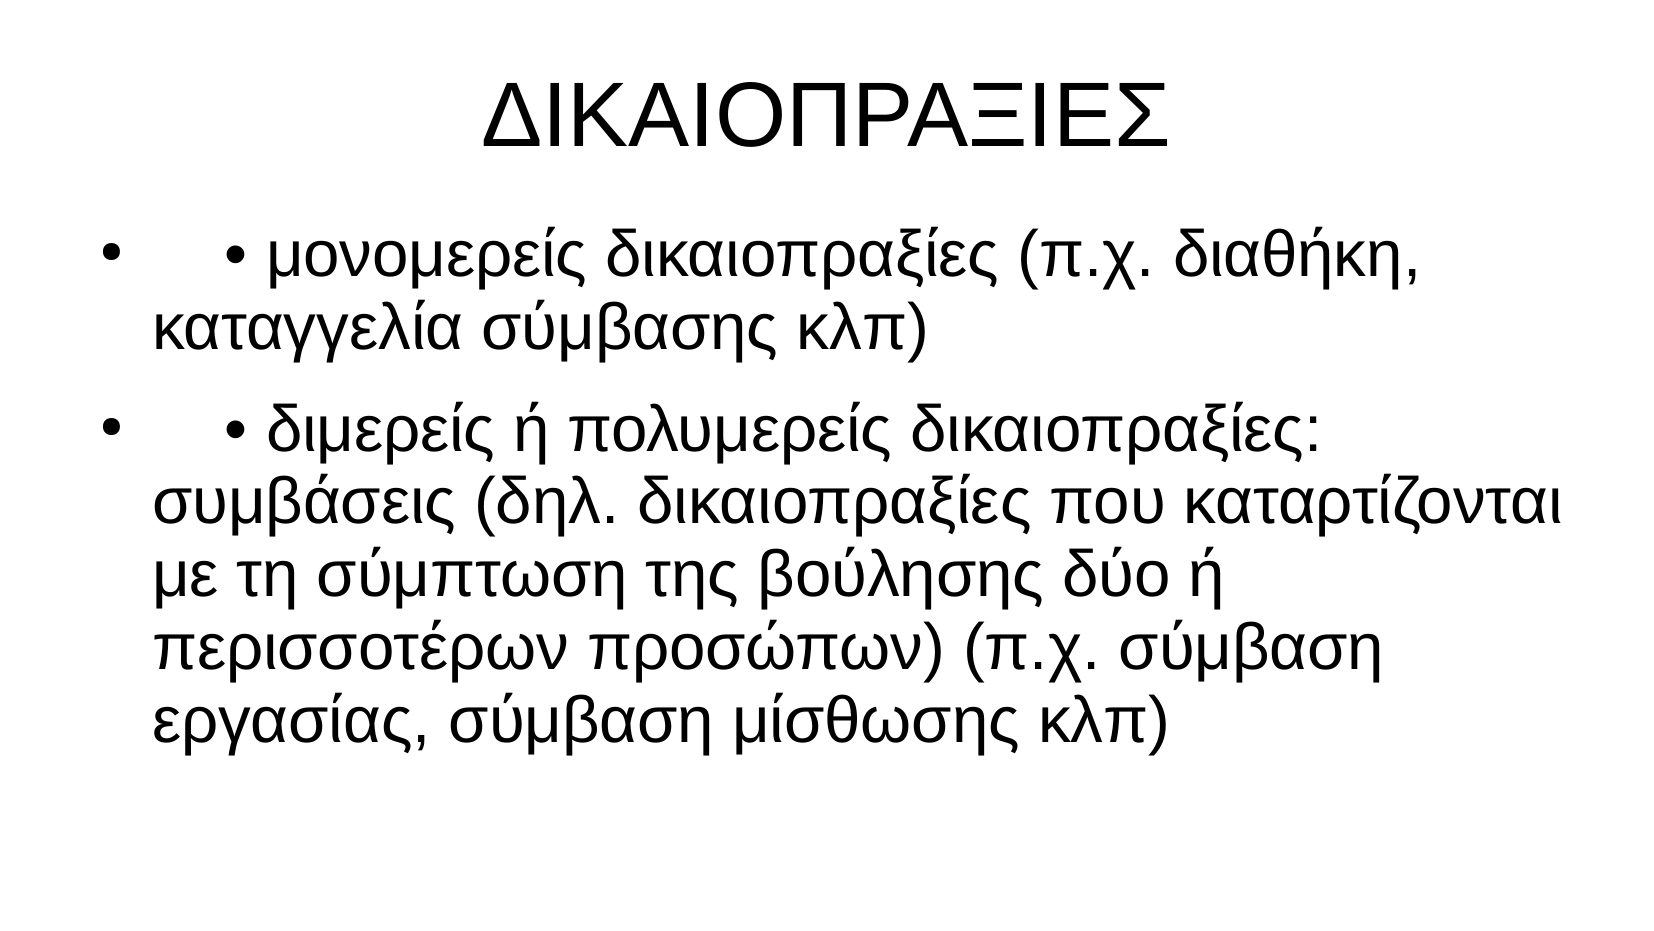

# ΔΙΚΑΙΟΠΡΑΞΙΕΣ
 • μονομερείς δικαιοπραξίες (π.χ. διαθήκη, καταγγελία σύμβασης κλπ)
 • διμερείς ή πολυμερείς δικαιοπραξίες: συμβάσεις (δηλ. δικαιοπραξίες που καταρτίζονται με τη σύμπτωση της βούλησης δύο ή περισσοτέρων προσώπων) (π.χ. σύμβαση εργασίας, σύμβαση μίσθωσης κλπ)